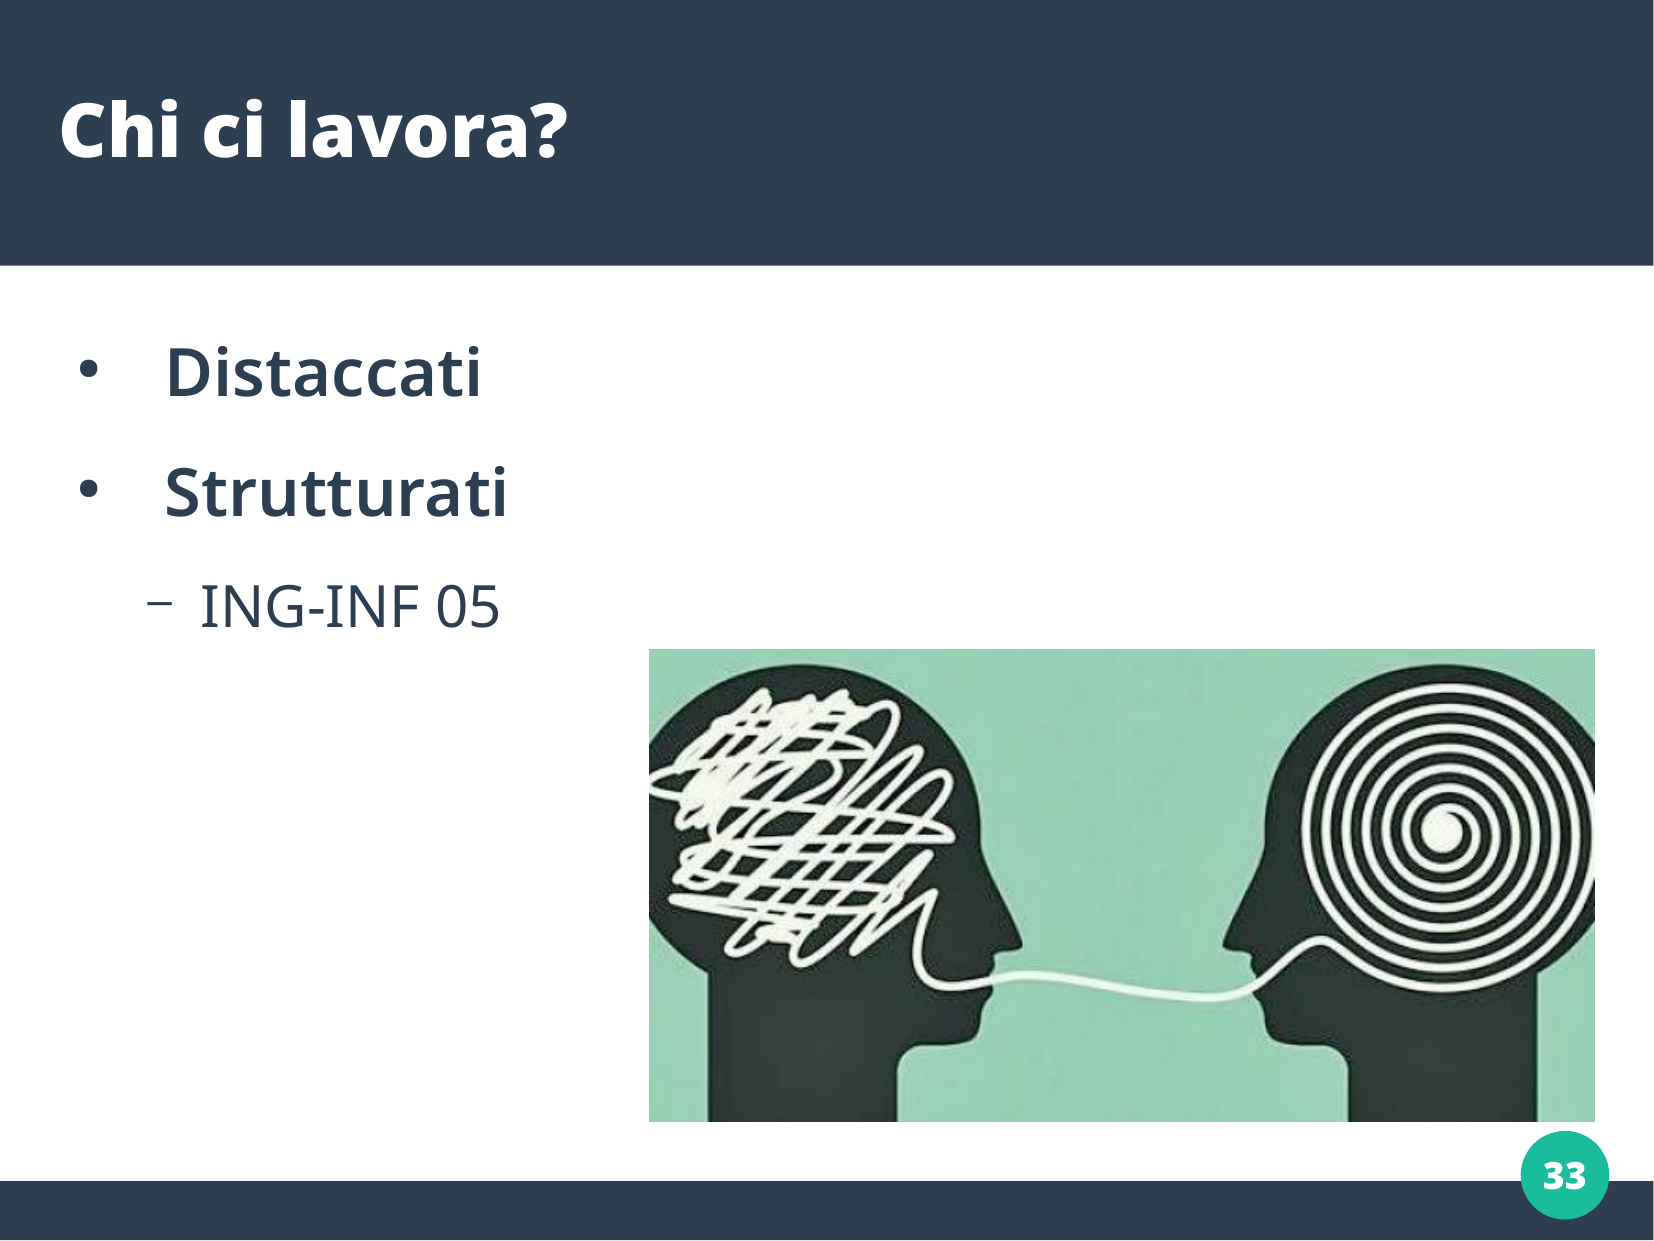

# Chi ci lavora?
 Distaccati
 Strutturati
ING-INF 05
33